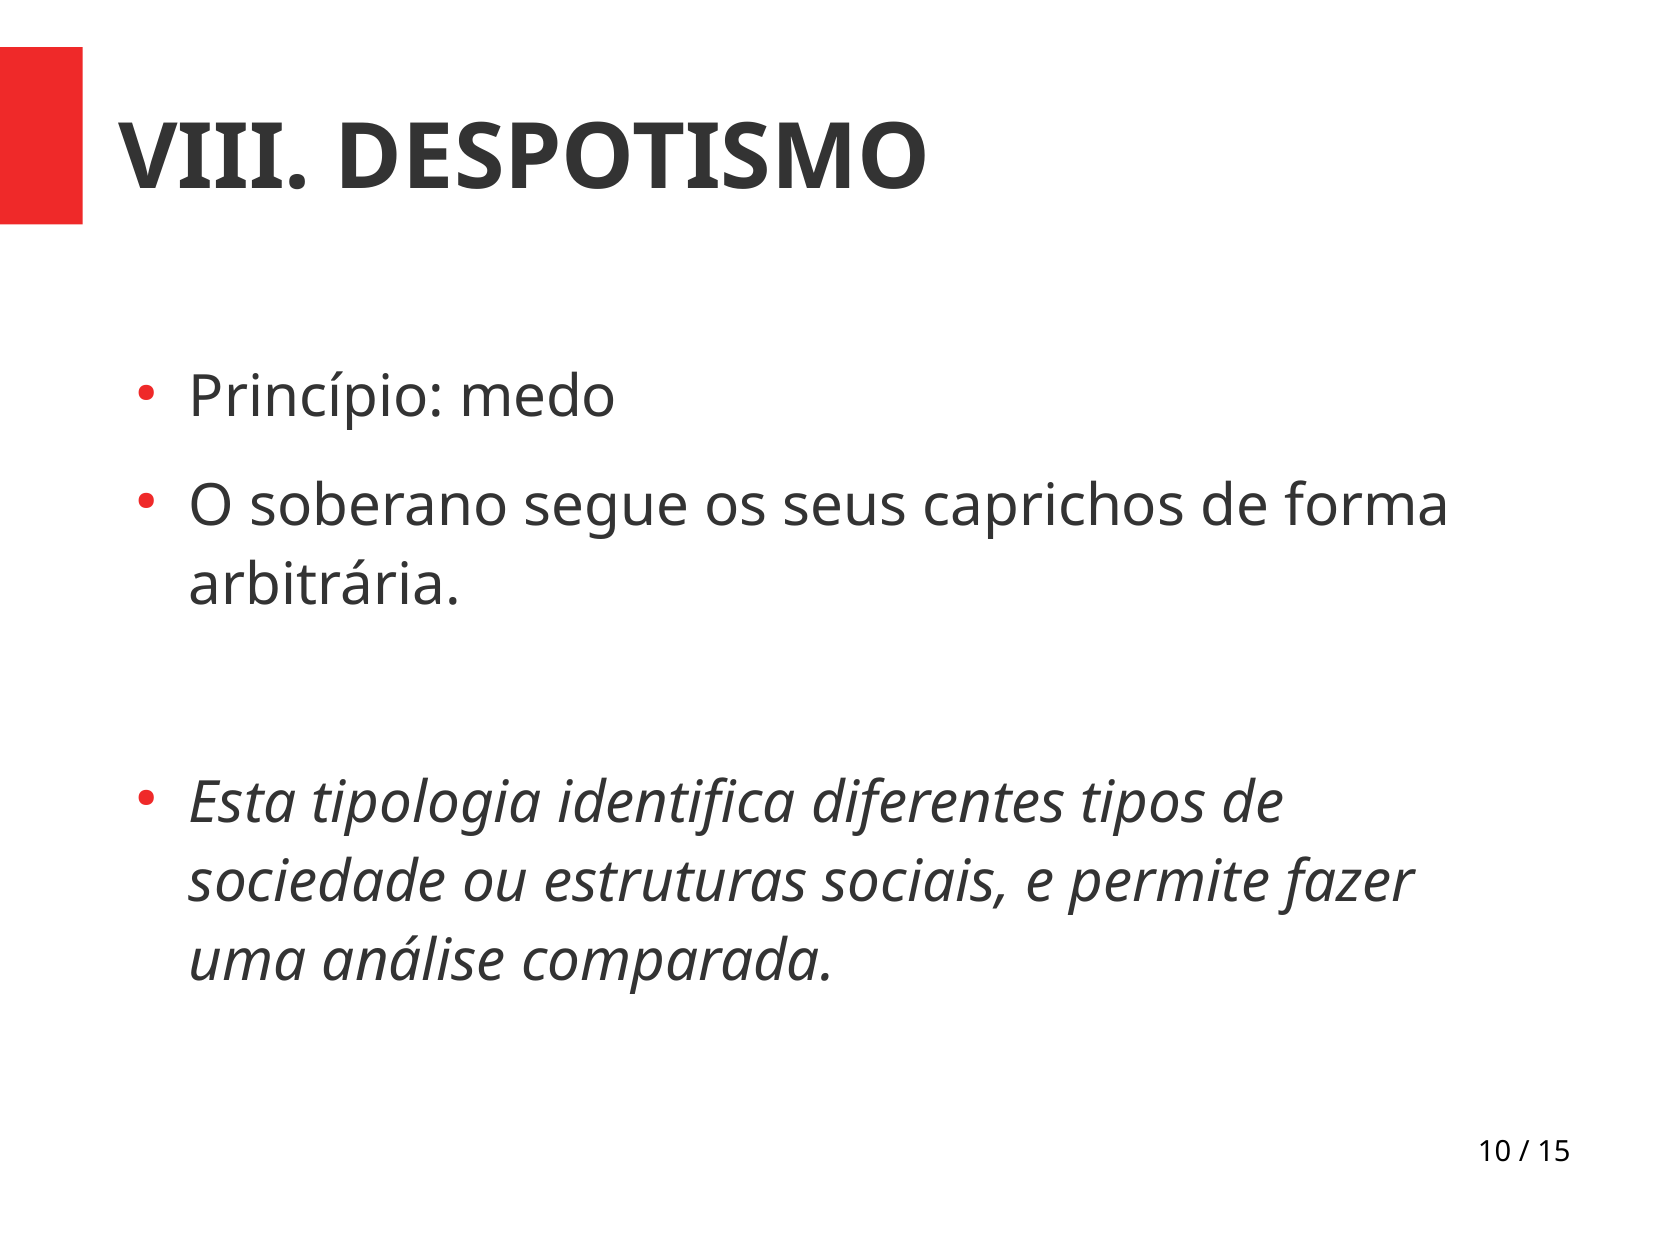

# VIII. DESPOTISMO
Princípio: medo
O soberano segue os seus caprichos de forma arbitrária.
Esta tipologia identifica diferentes tipos de sociedade ou estruturas sociais, e permite fazer uma análise comparada.
10